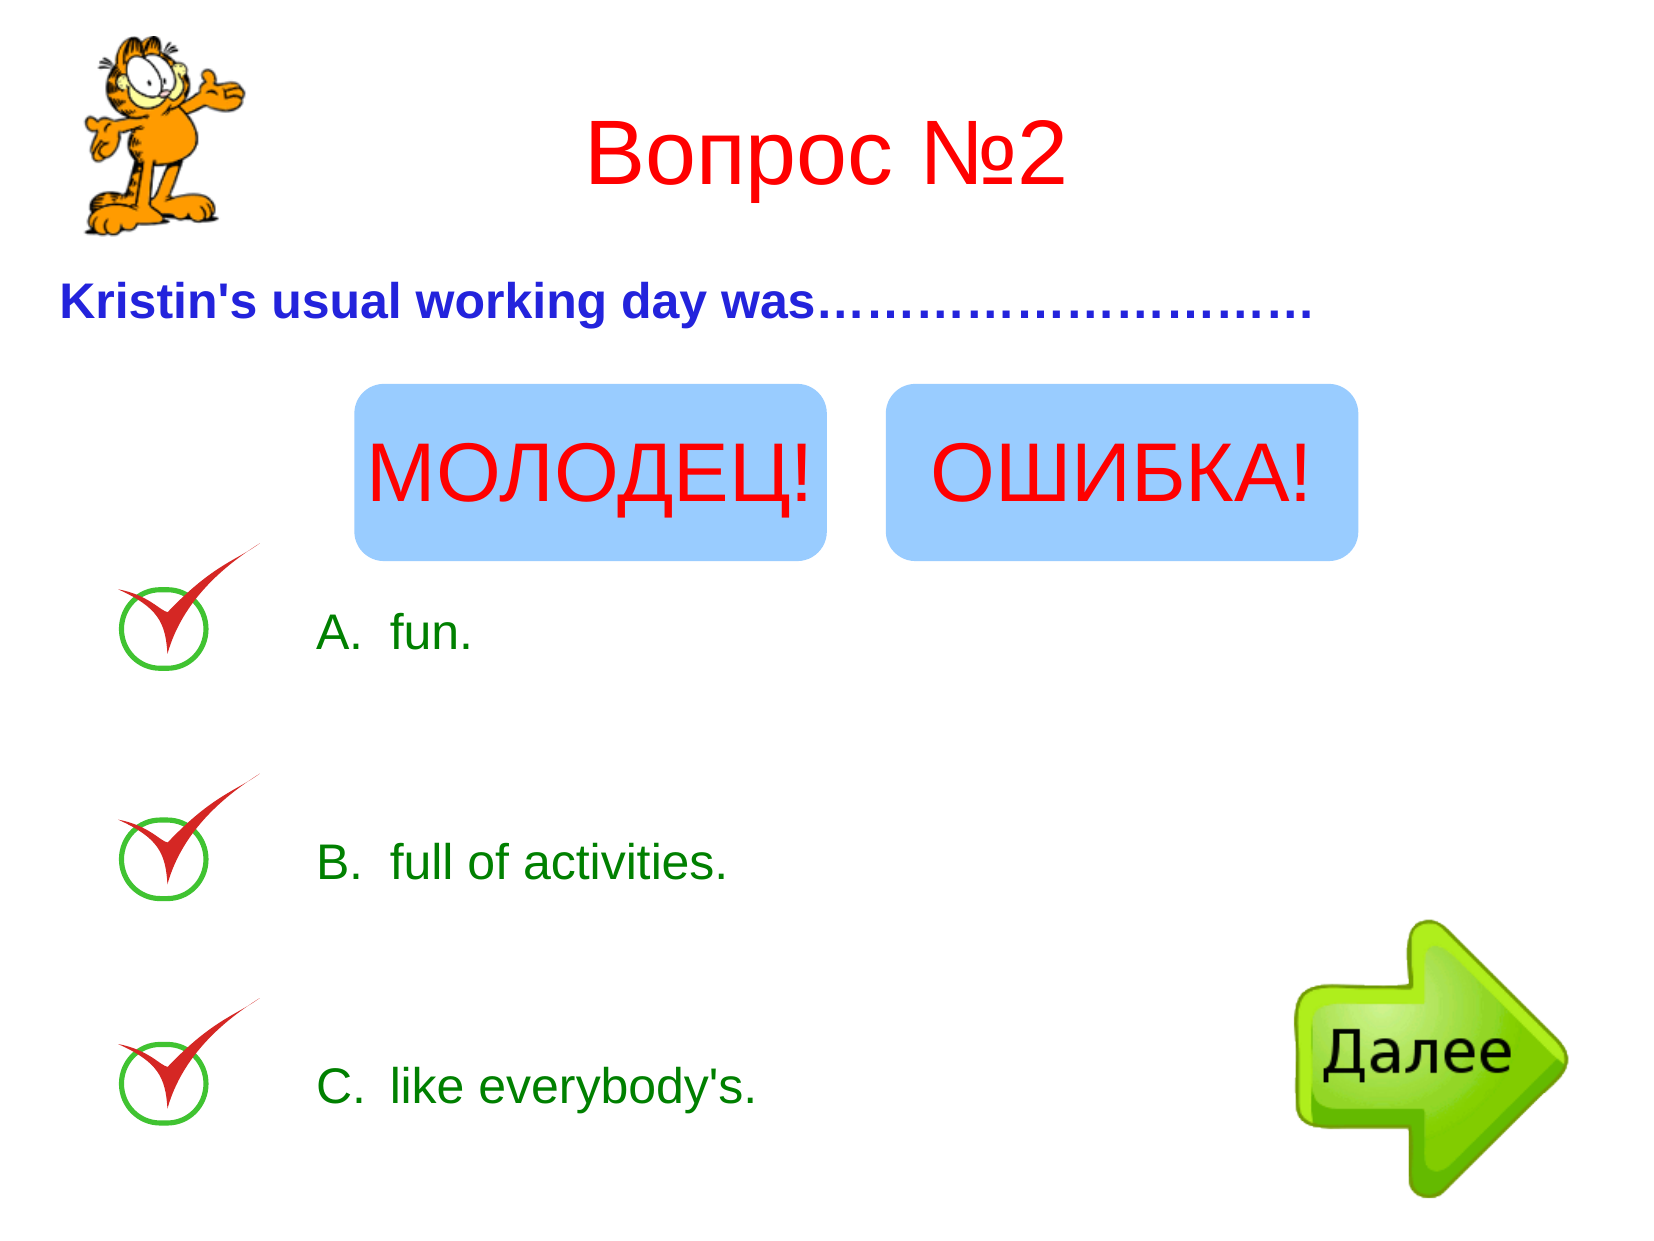

# Вопрос №2
Kristin's usual working day was…………………………
МОЛОДЕЦ!
ОШИБКА!
A.	fun.
B.	full of activities.
C.	like everybody's.